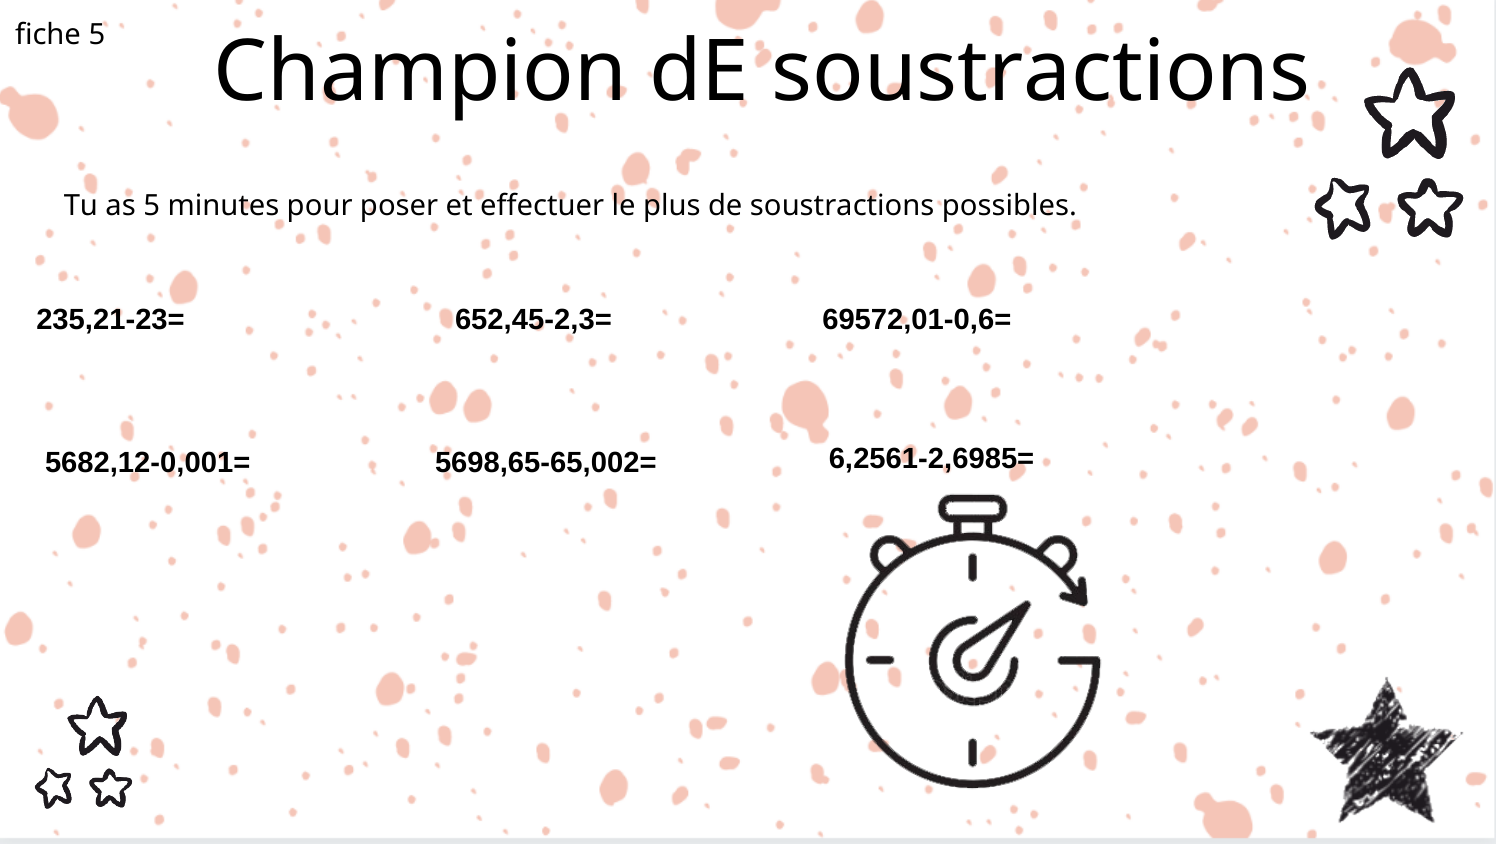

fiche 5
Champion dE soustractions
Tu as 5 minutes pour poser et effectuer le plus de soustractions possibles.
235,21-23=
652,45-2,3=
69572,01-0,6=
6,2561-2,6985=
5682,12-0,001=
5698,65-65,002=